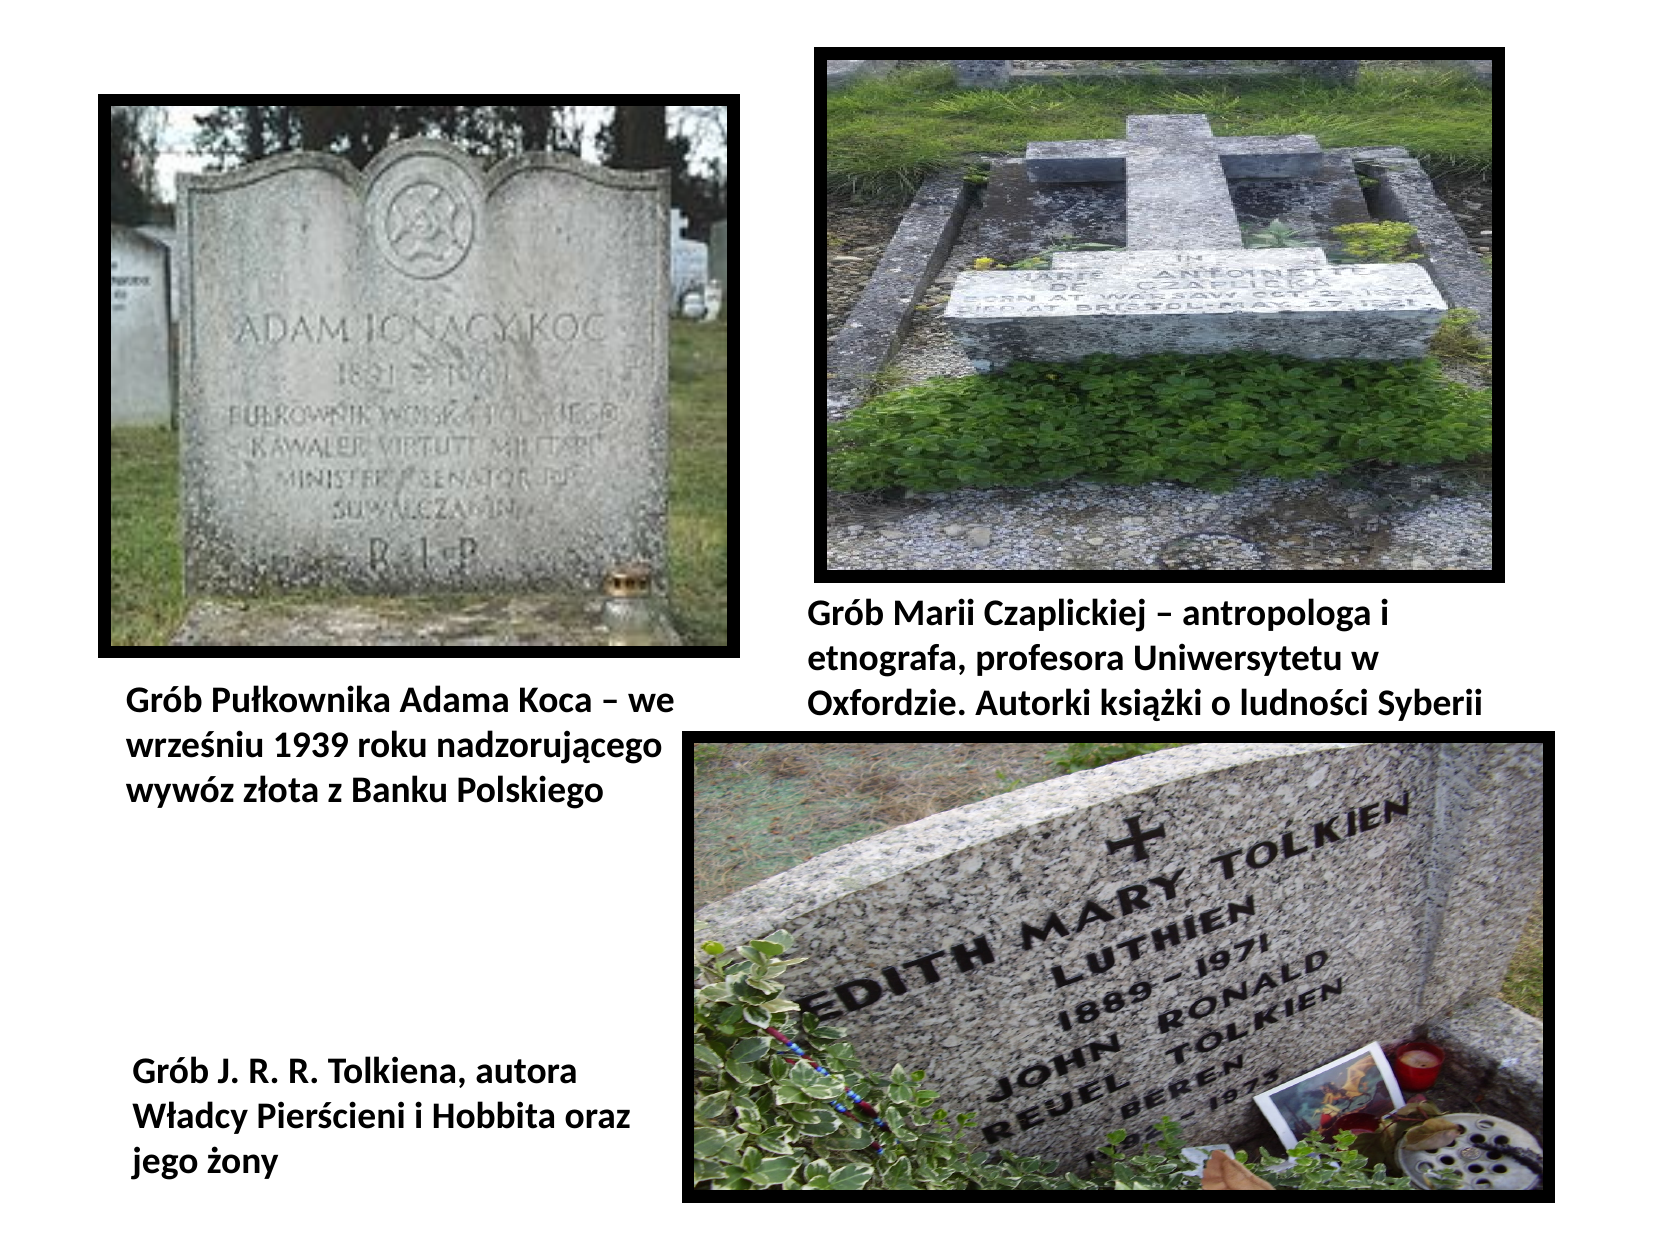

Grób Marii Czaplickiej – antropologa i etnografa, profesora Uniwersytetu w Oxfordzie. Autorki książki o ludności Syberii
Grób Pułkownika Adama Koca – we wrześniu 1939 roku nadzorującego wywóz złota z Banku Polskiego
Grób J. R. R. Tolkiena, autora Władcy Pierścieni i Hobbita oraz jego żony